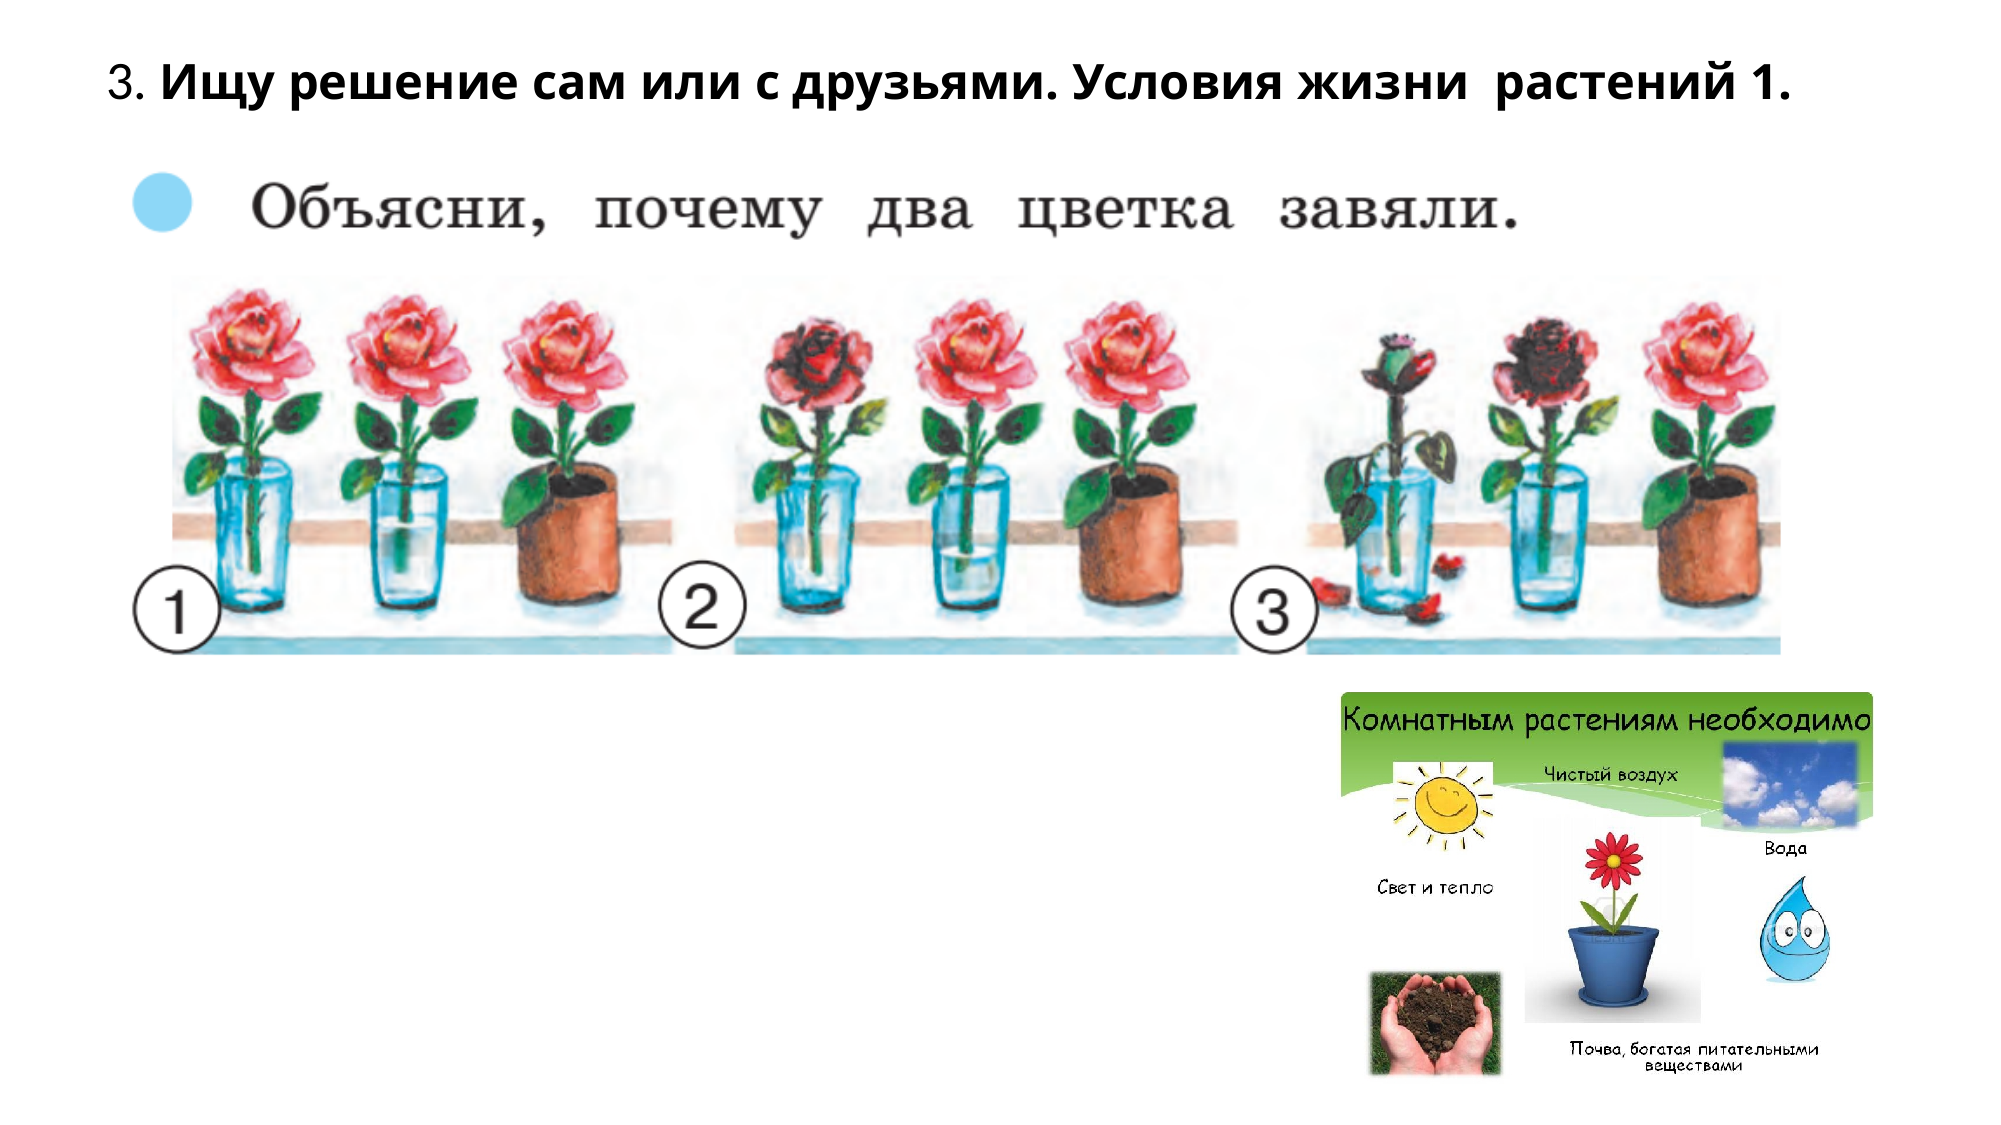

# 3. Ищу решение сам или с друзьями. Условия жизни растений 1.